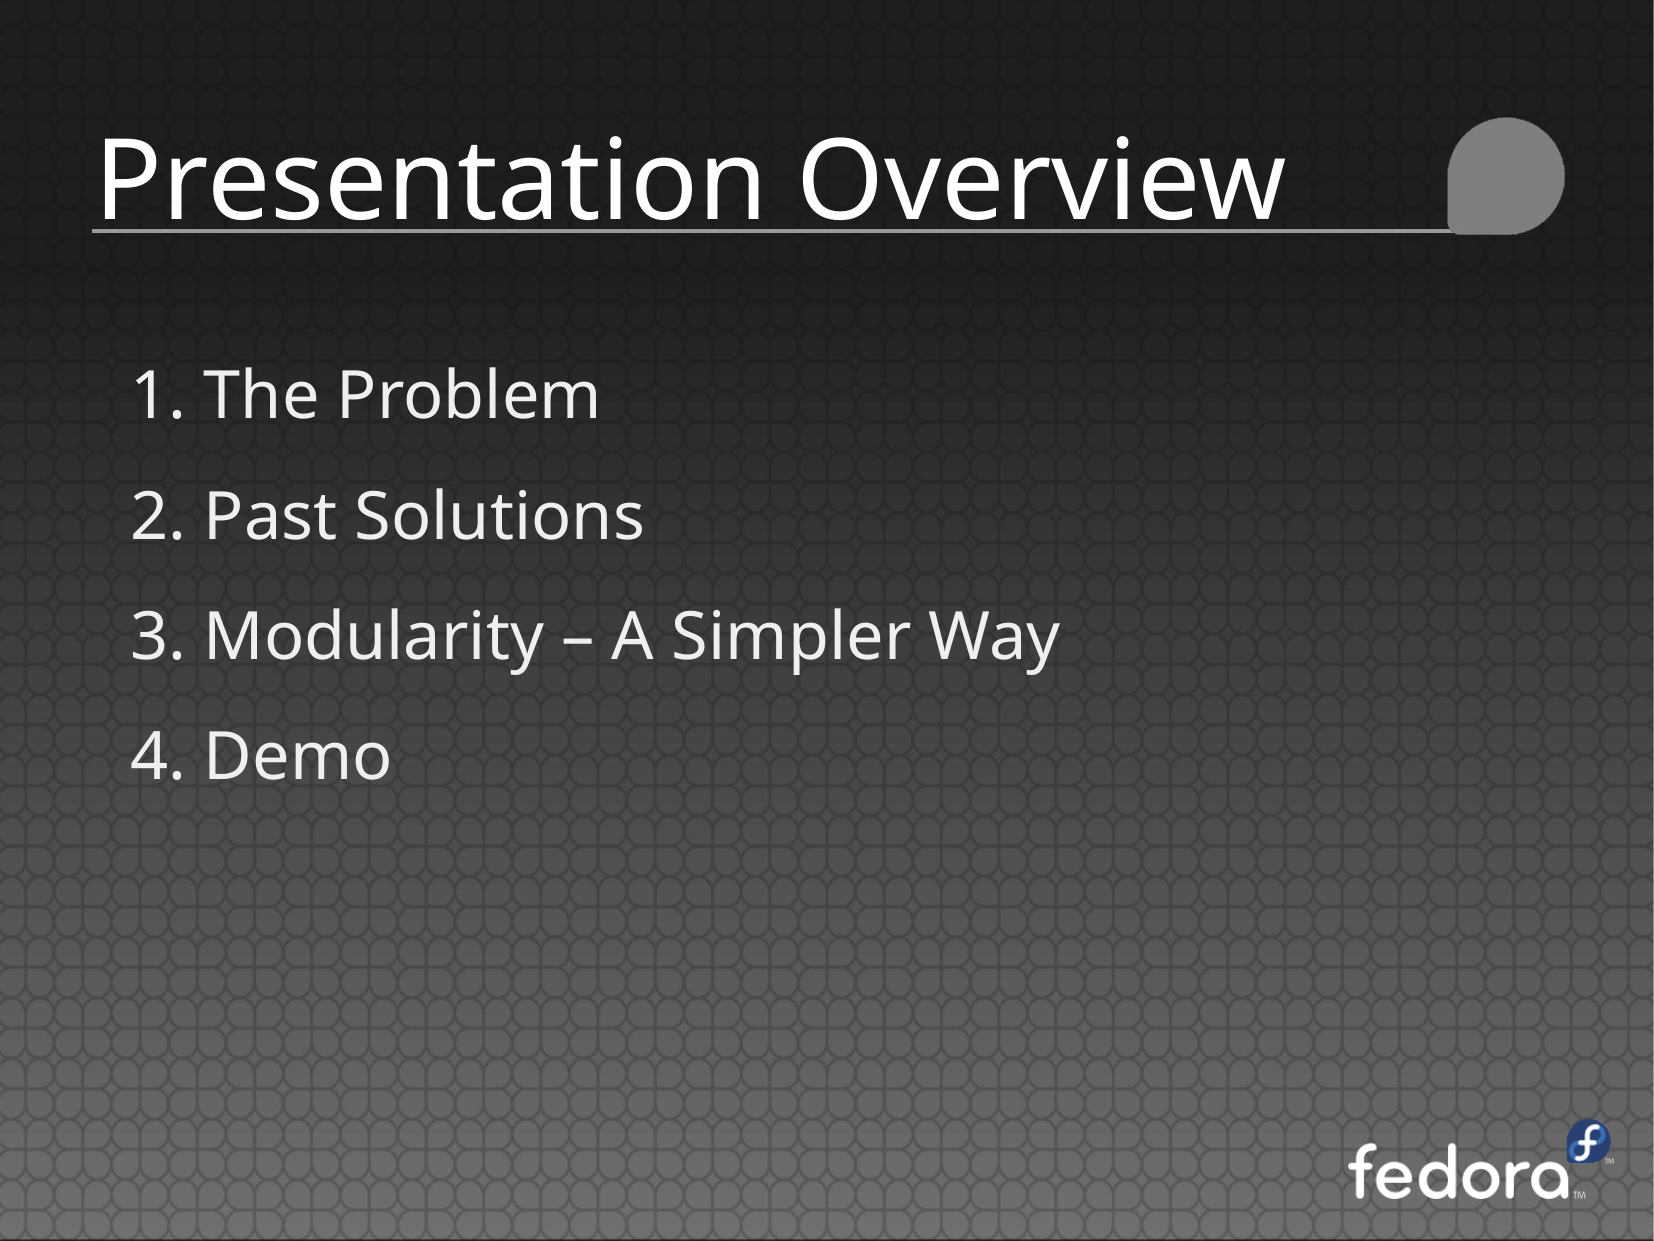

# Presentation Overview
 The Problem
 Past Solutions
 Modularity – A Simpler Way
 Demo